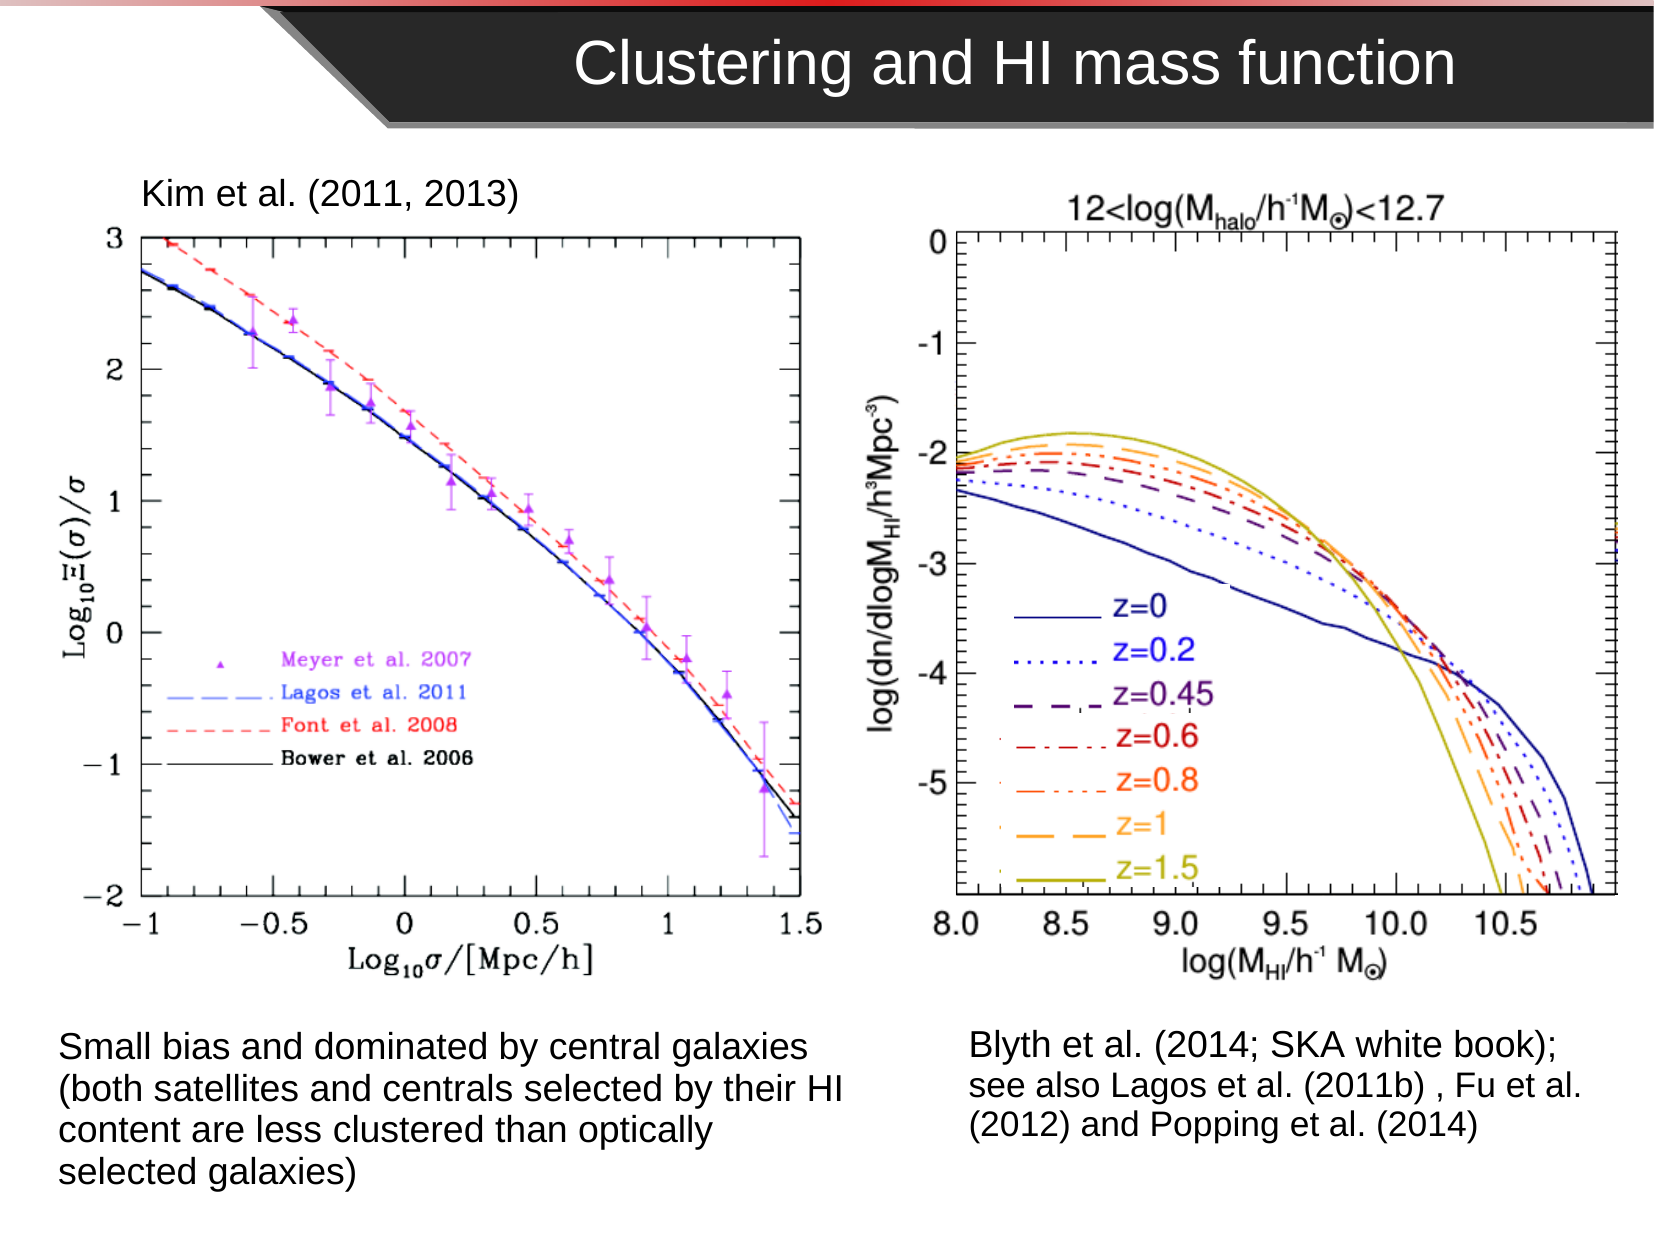

# Clustering and HI mass function
Kim et al. (2011, 2013)
Blyth et al. (2014; SKA white book);
see also Lagos et al. (2011b) , Fu et al. (2012) and Popping et al. (2014)
Small bias and dominated by central galaxies
(both satellites and centrals selected by their HI content are less clustered than optically selected galaxies)